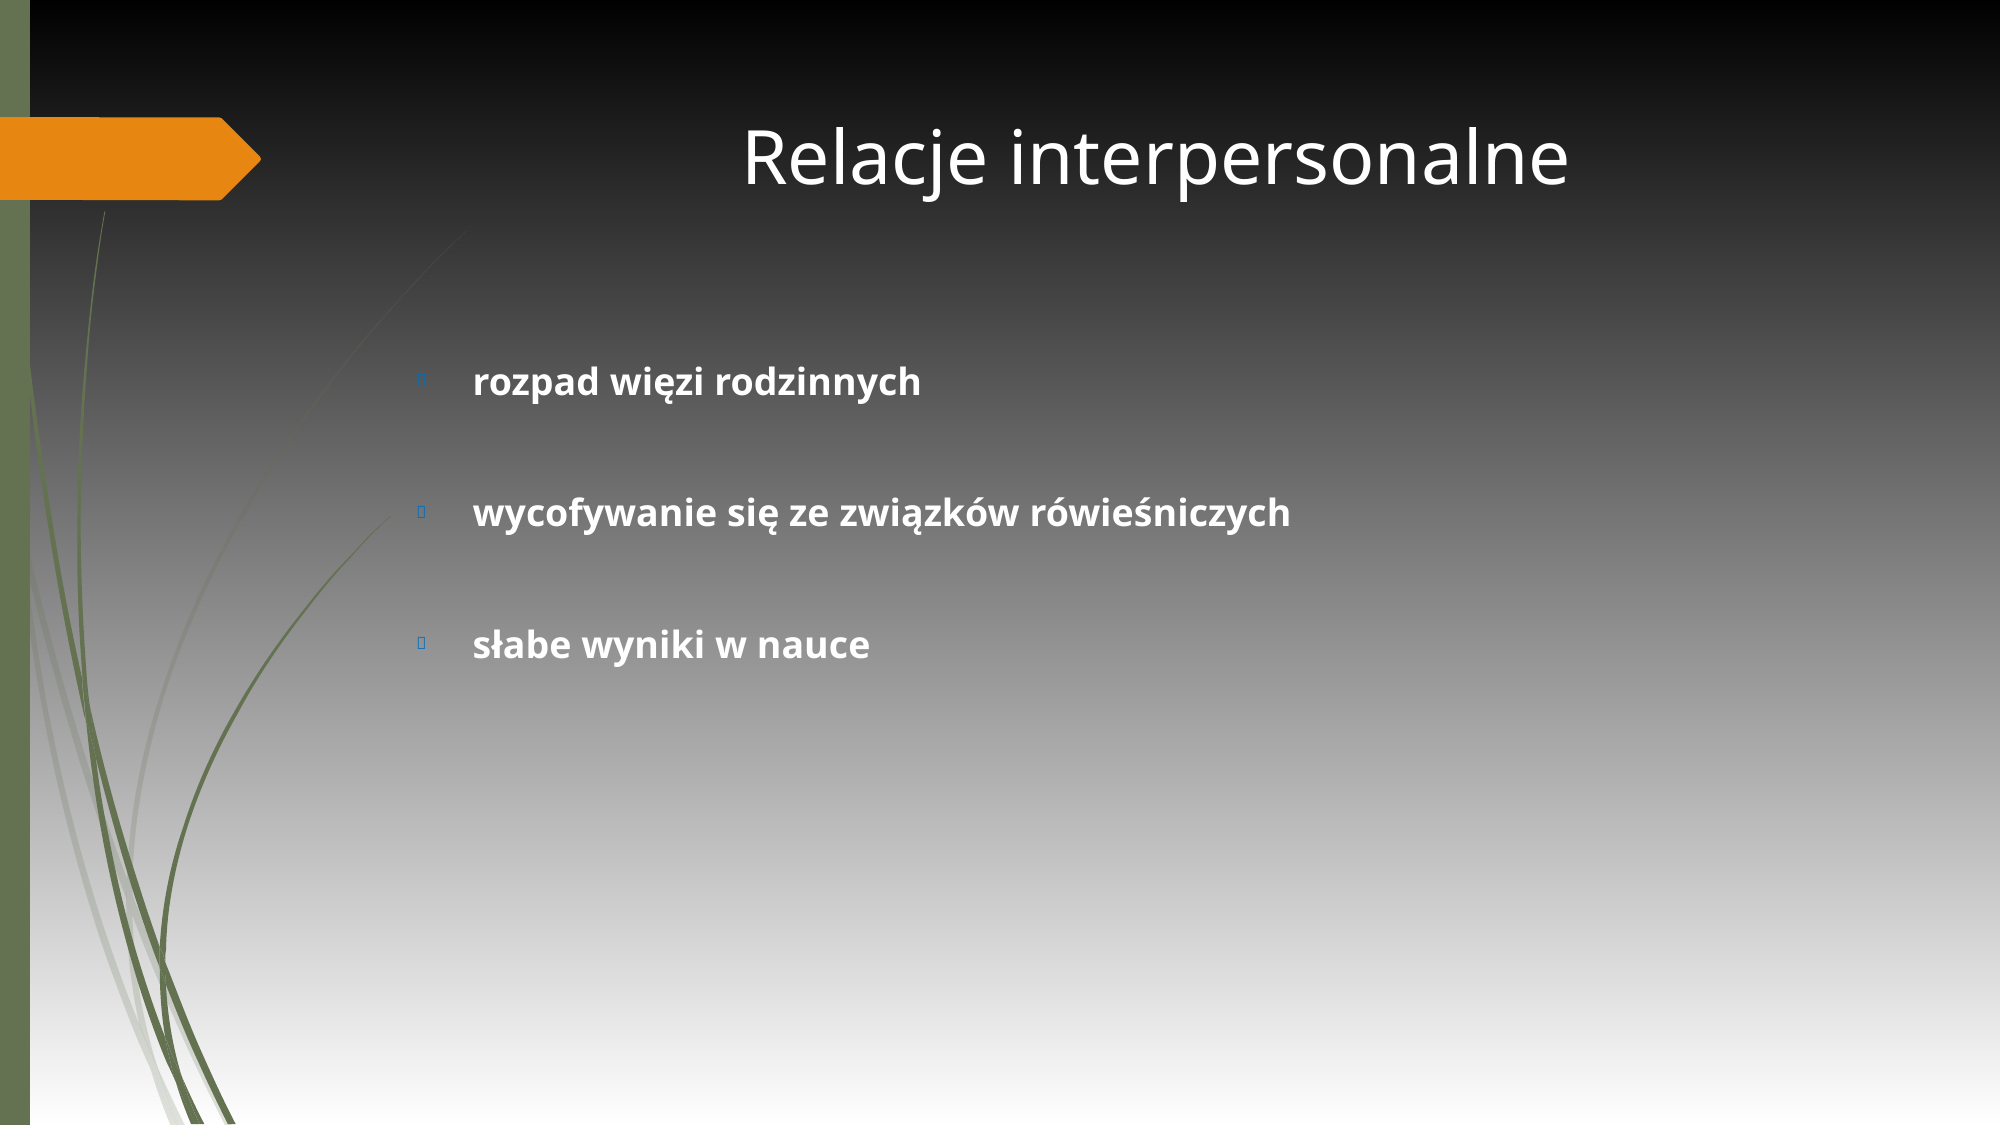

# Relacje interpersonalne
rozpad więzi rodzinnych
wycofywanie się ze związków rówieśniczych
słabe wyniki w nauce